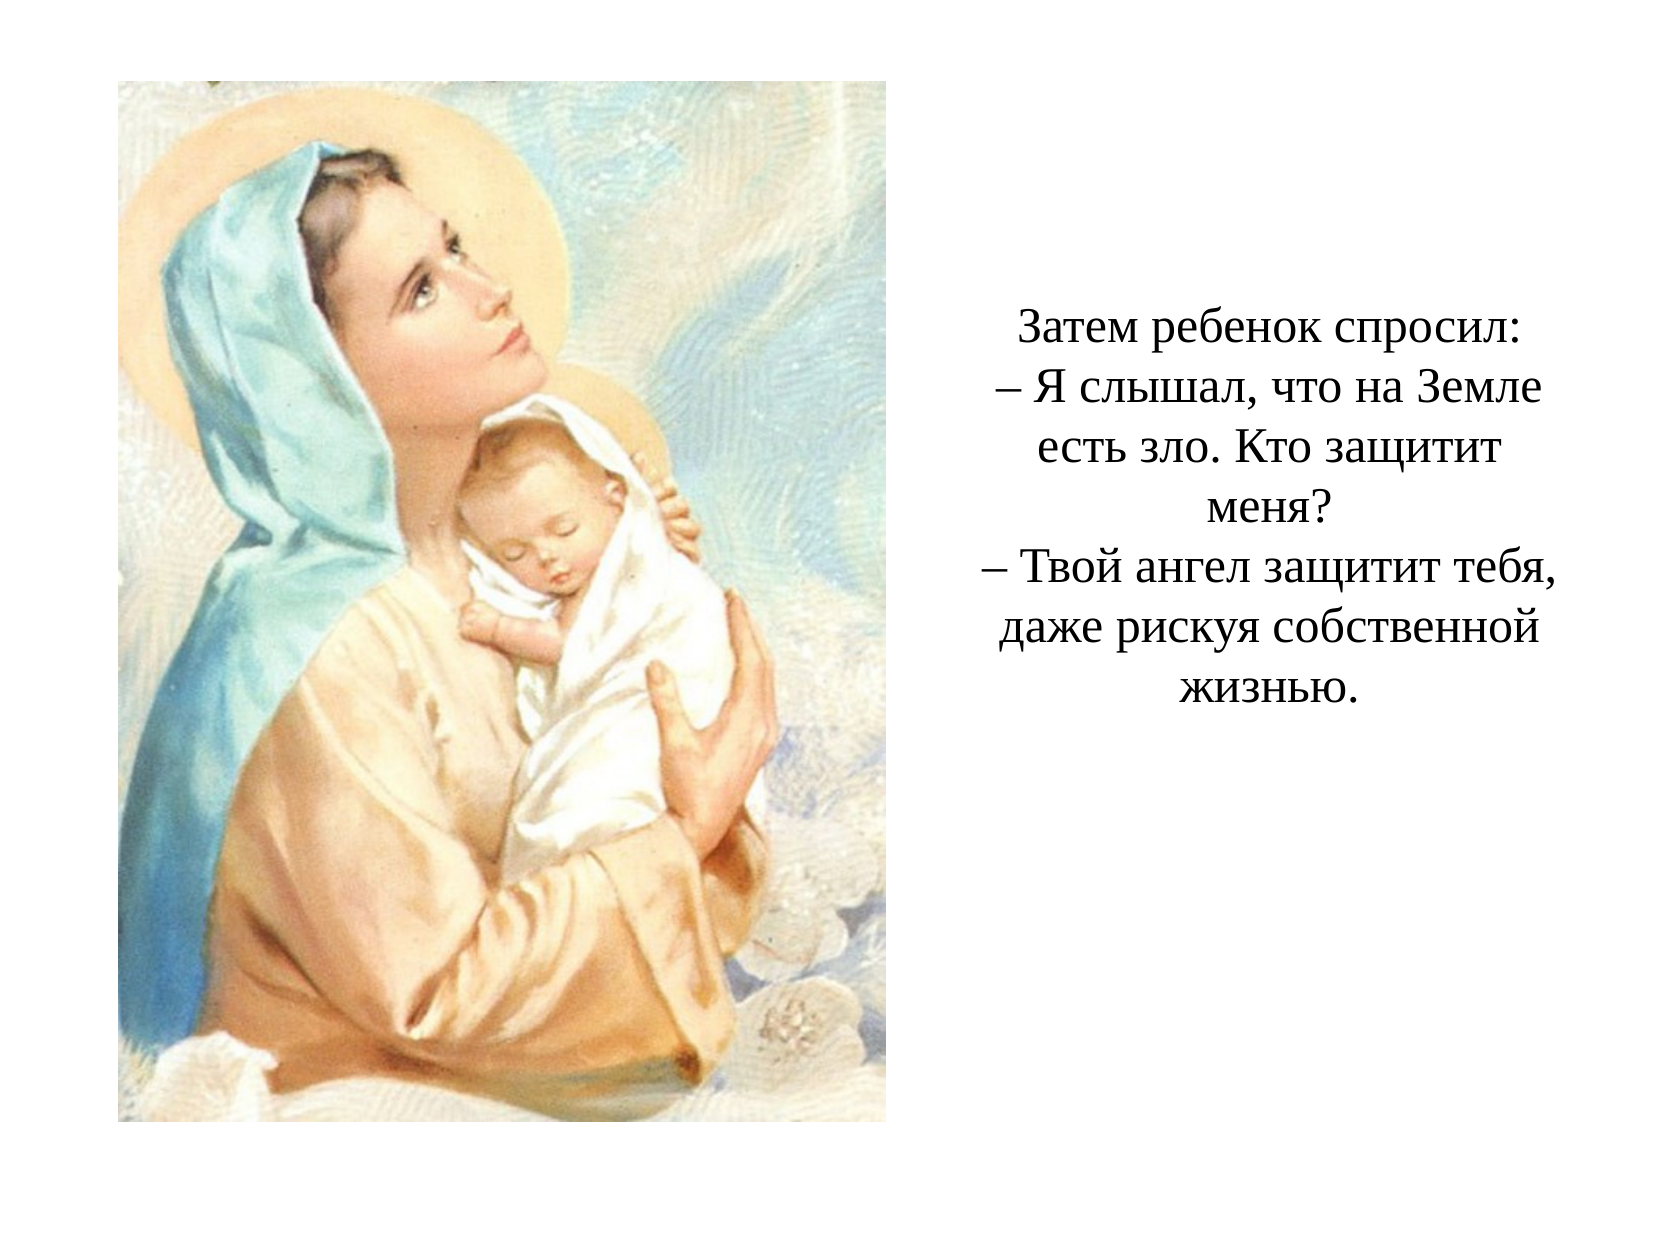

# Затем ребенок спросил: – Я слышал, что на Земле есть зло. Кто защитит меня? – Твой ангел защитит тебя, даже рискуя собственной жизнью.